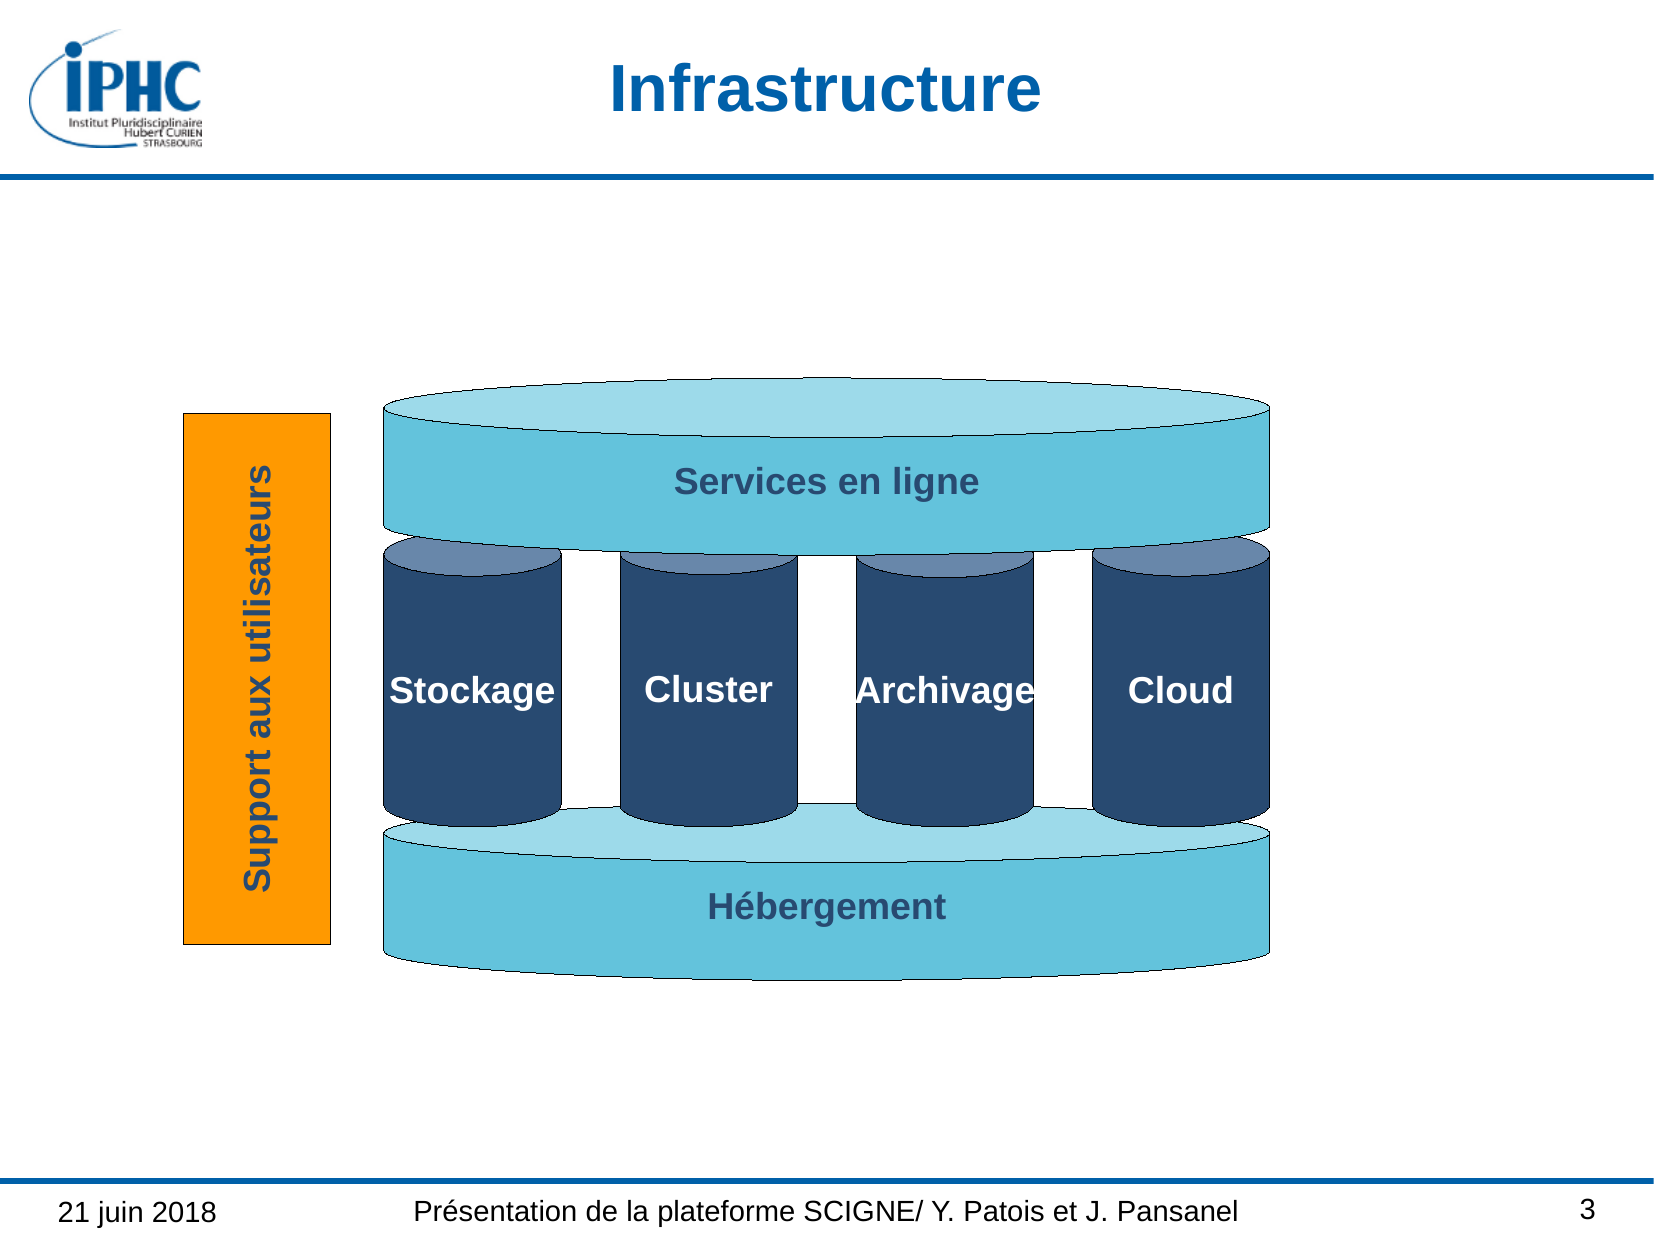

Infrastructure
Services en ligne
Stockage
Cluster
Archivage
Cloud
Support aux utilisateurs
Hébergement
3
Présentation de la plateforme SCIGNE/ Y. Patois et J. Pansanel
21 juin 2018